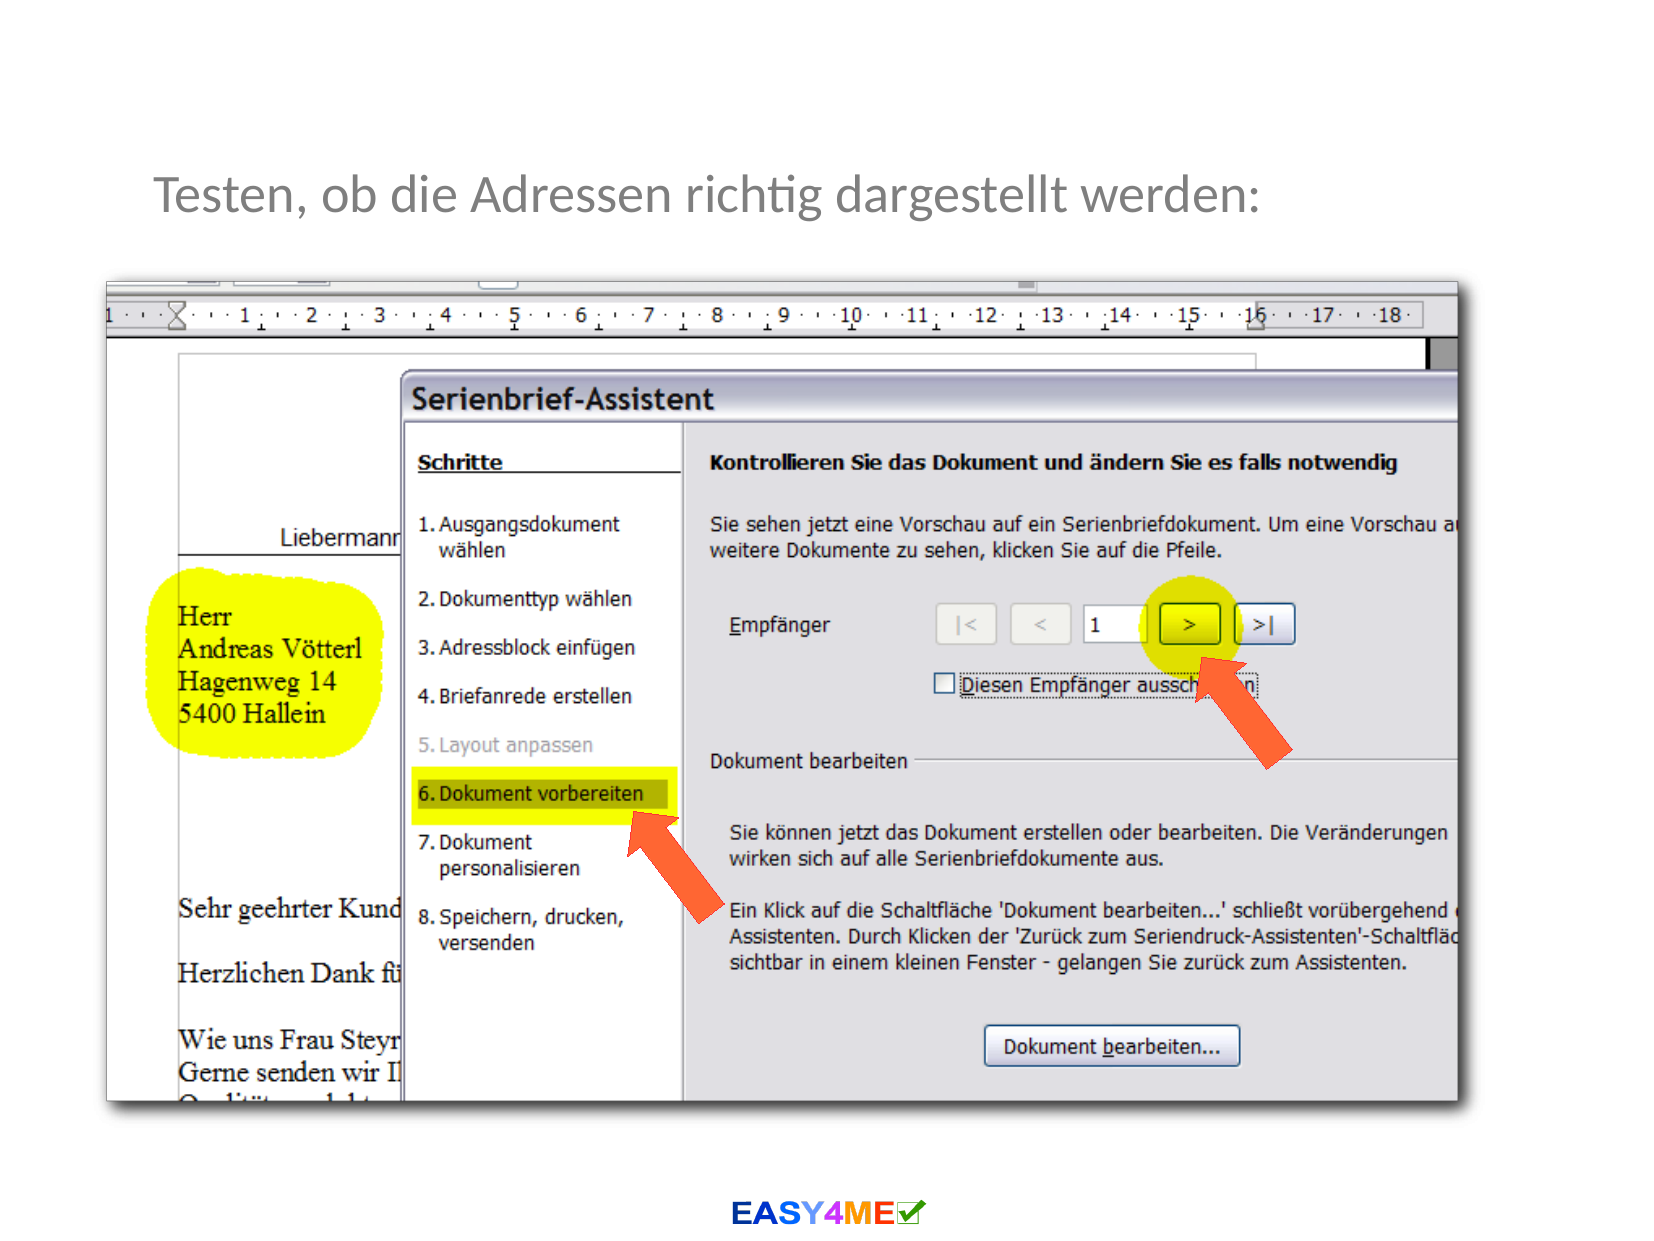

#
Testen, ob die Adressen richtig dargestellt werden: